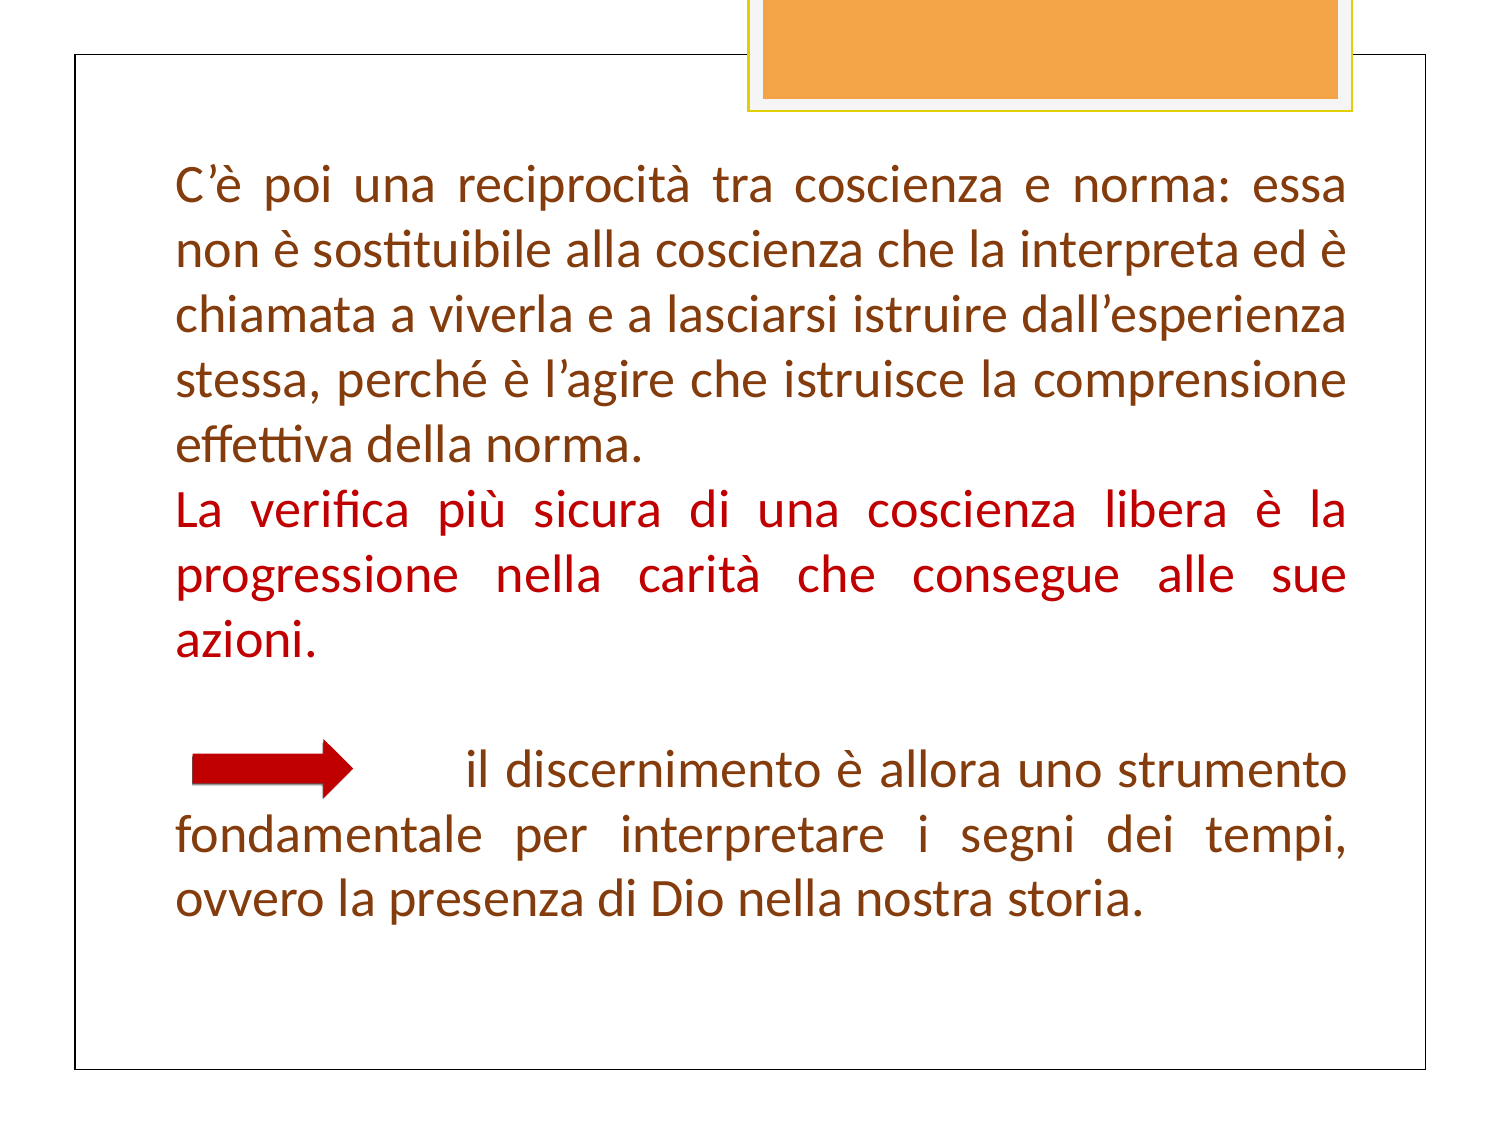

C’è poi una reciprocità tra coscienza e norma: essa non è sostituibile alla coscienza che la interpreta ed è chiamata a viverla e a lasciarsi istruire dall’esperienza stessa, perché è l’agire che istruisce la comprensione effettiva della norma.
La verifica più sicura di una coscienza libera è la progressione nella carità che consegue alle sue azioni.
 il discernimento è allora uno strumento fondamentale per interpretare i segni dei tempi, ovvero la presenza di Dio nella nostra storia.